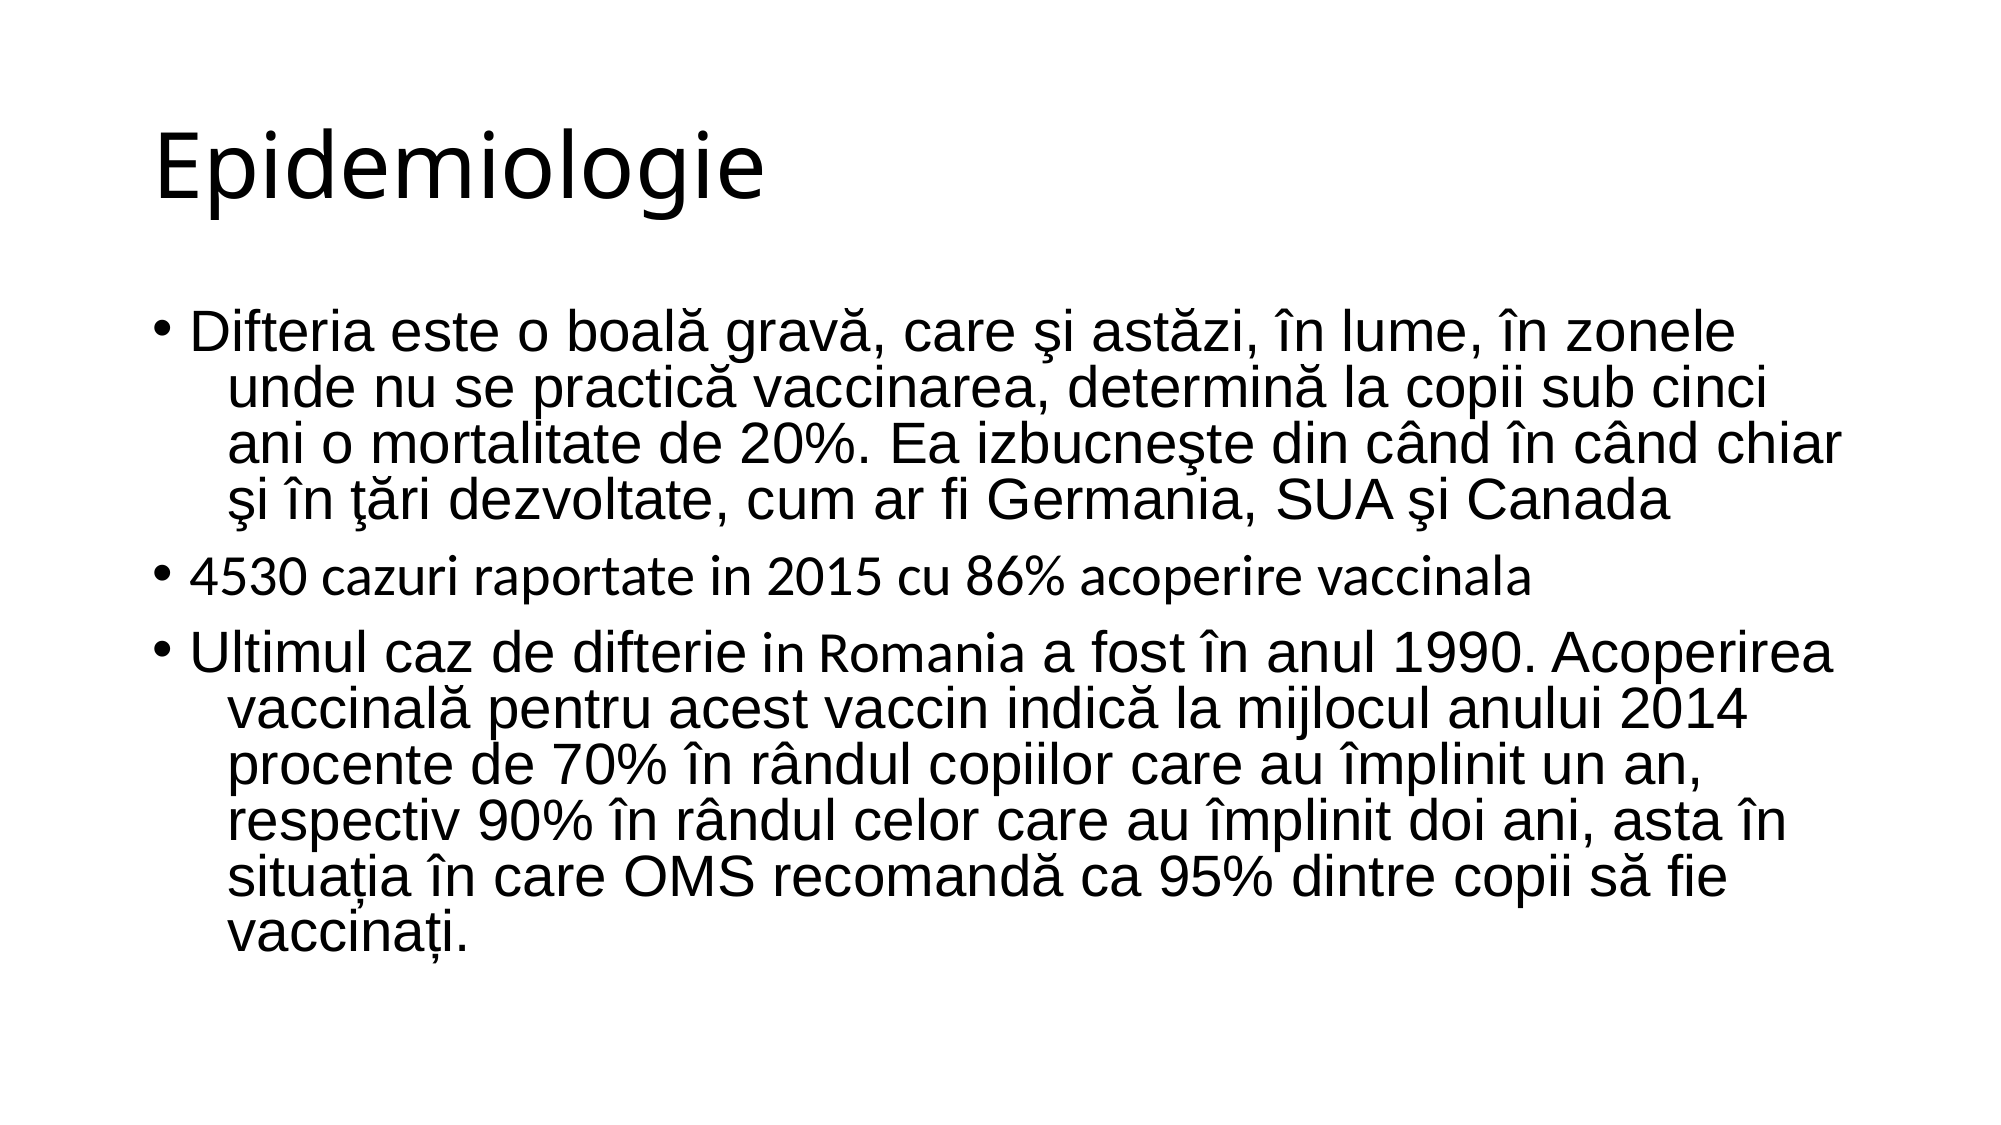

# Epidemiologie
Difteria este o boală gravă, care şi astăzi, în lume, în zonele unde nu se practică vaccinarea, determină la copii sub cinci ani o mortalitate de 20%. Ea izbucneşte din când în când chiar şi în ţări dezvoltate, cum ar fi Germania, SUA şi Canada
4530 cazuri raportate in 2015 cu 86% acoperire vaccinala
Ultimul caz de difterie in Romania a fost în anul 1990. Acoperirea vaccinală pentru acest vaccin indică la mijlocul anului 2014 procente de 70% în rândul copiilor care au împlinit un an, respectiv 90% în rândul celor care au împlinit doi ani, asta în situația în care OMS recomandă ca 95% dintre copii să fie vaccinați.